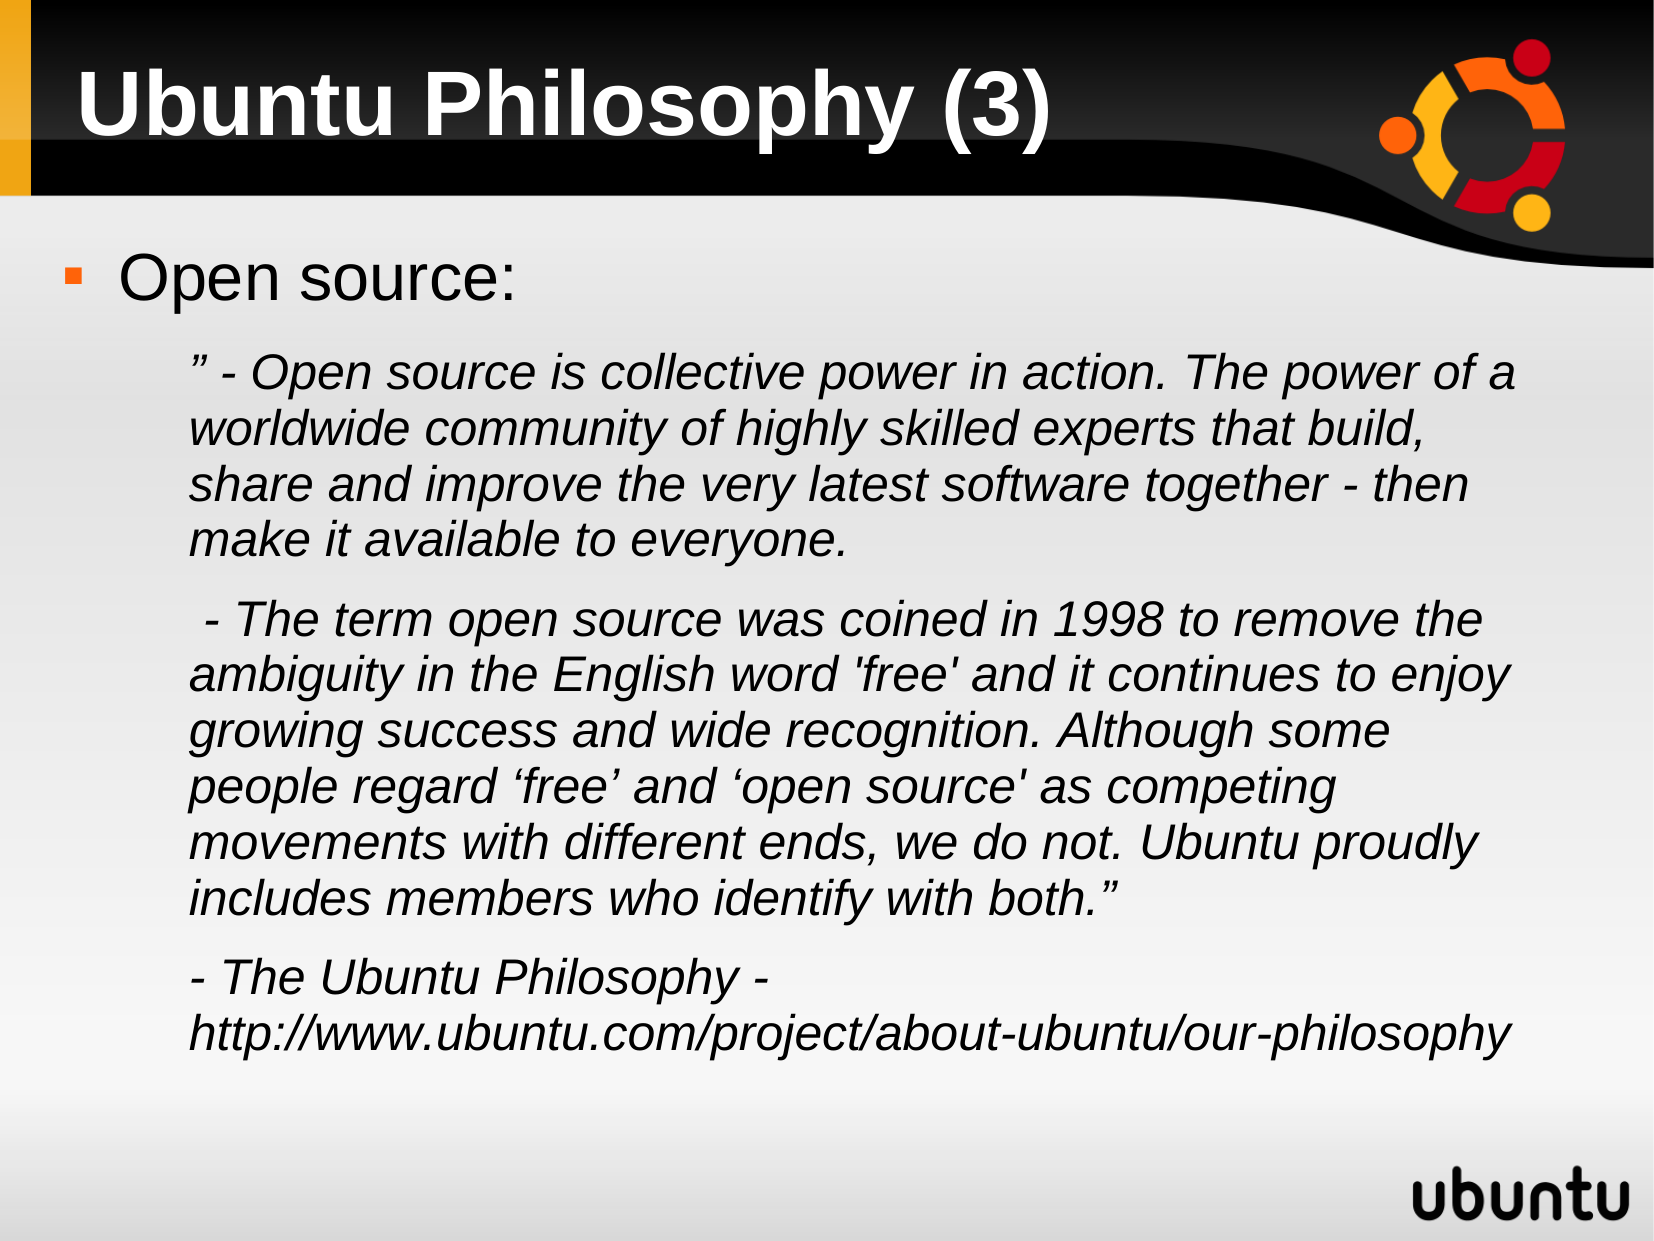

# Ubuntu Philosophy (3)
Open source:
” - Open source is collective power in action. The power of a worldwide community of highly skilled experts that build, share and improve the very latest software together - then make it available to everyone.
 - The term open source was coined in 1998 to remove the ambiguity in the English word 'free' and it continues to enjoy growing success and wide recognition. Although some people regard ‘free’ and ‘open source' as competing movements with different ends, we do not. Ubuntu proudly includes members who identify with both.”
- The Ubuntu Philosophy - http://www.ubuntu.com/project/about-ubuntu/our-philosophy